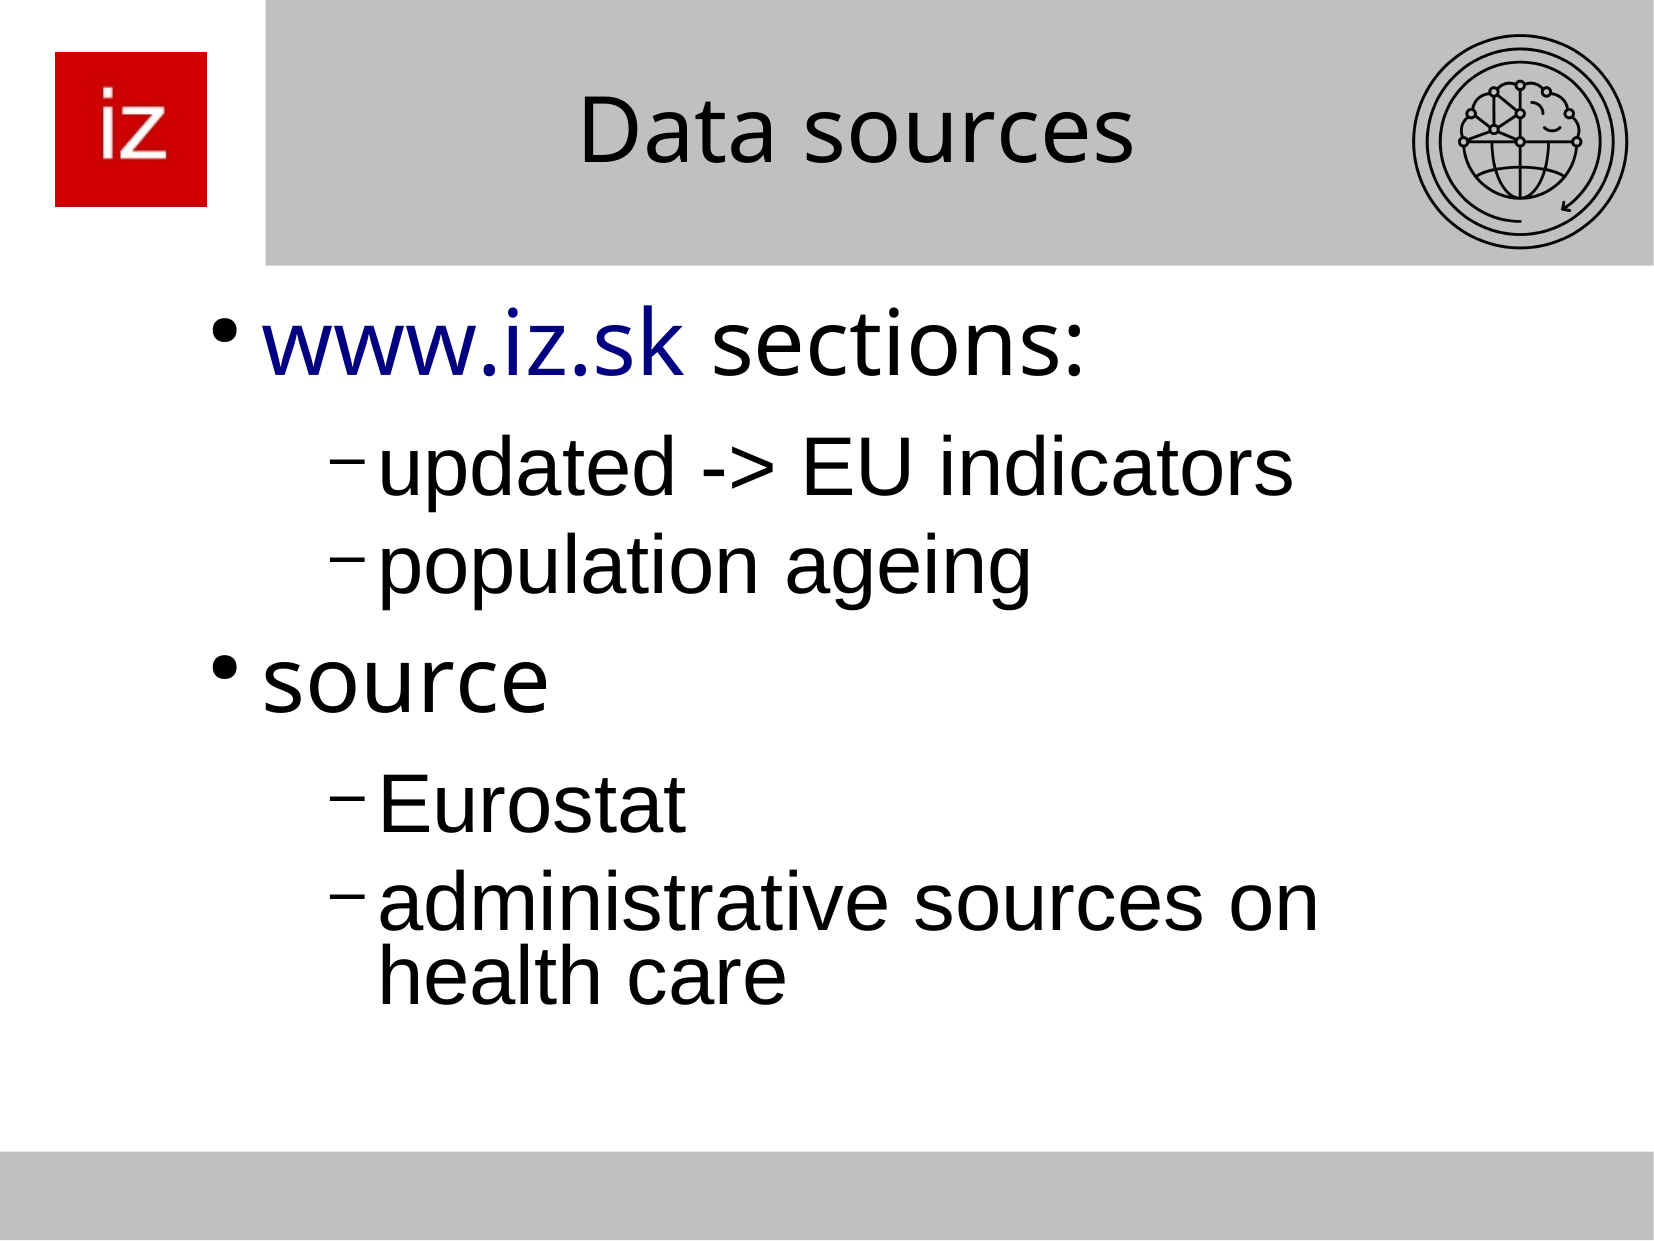

# Data sources
www.iz.sk sections:
updated -> EU indicators
population ageing
source
Eurostat
administrative sources on health care